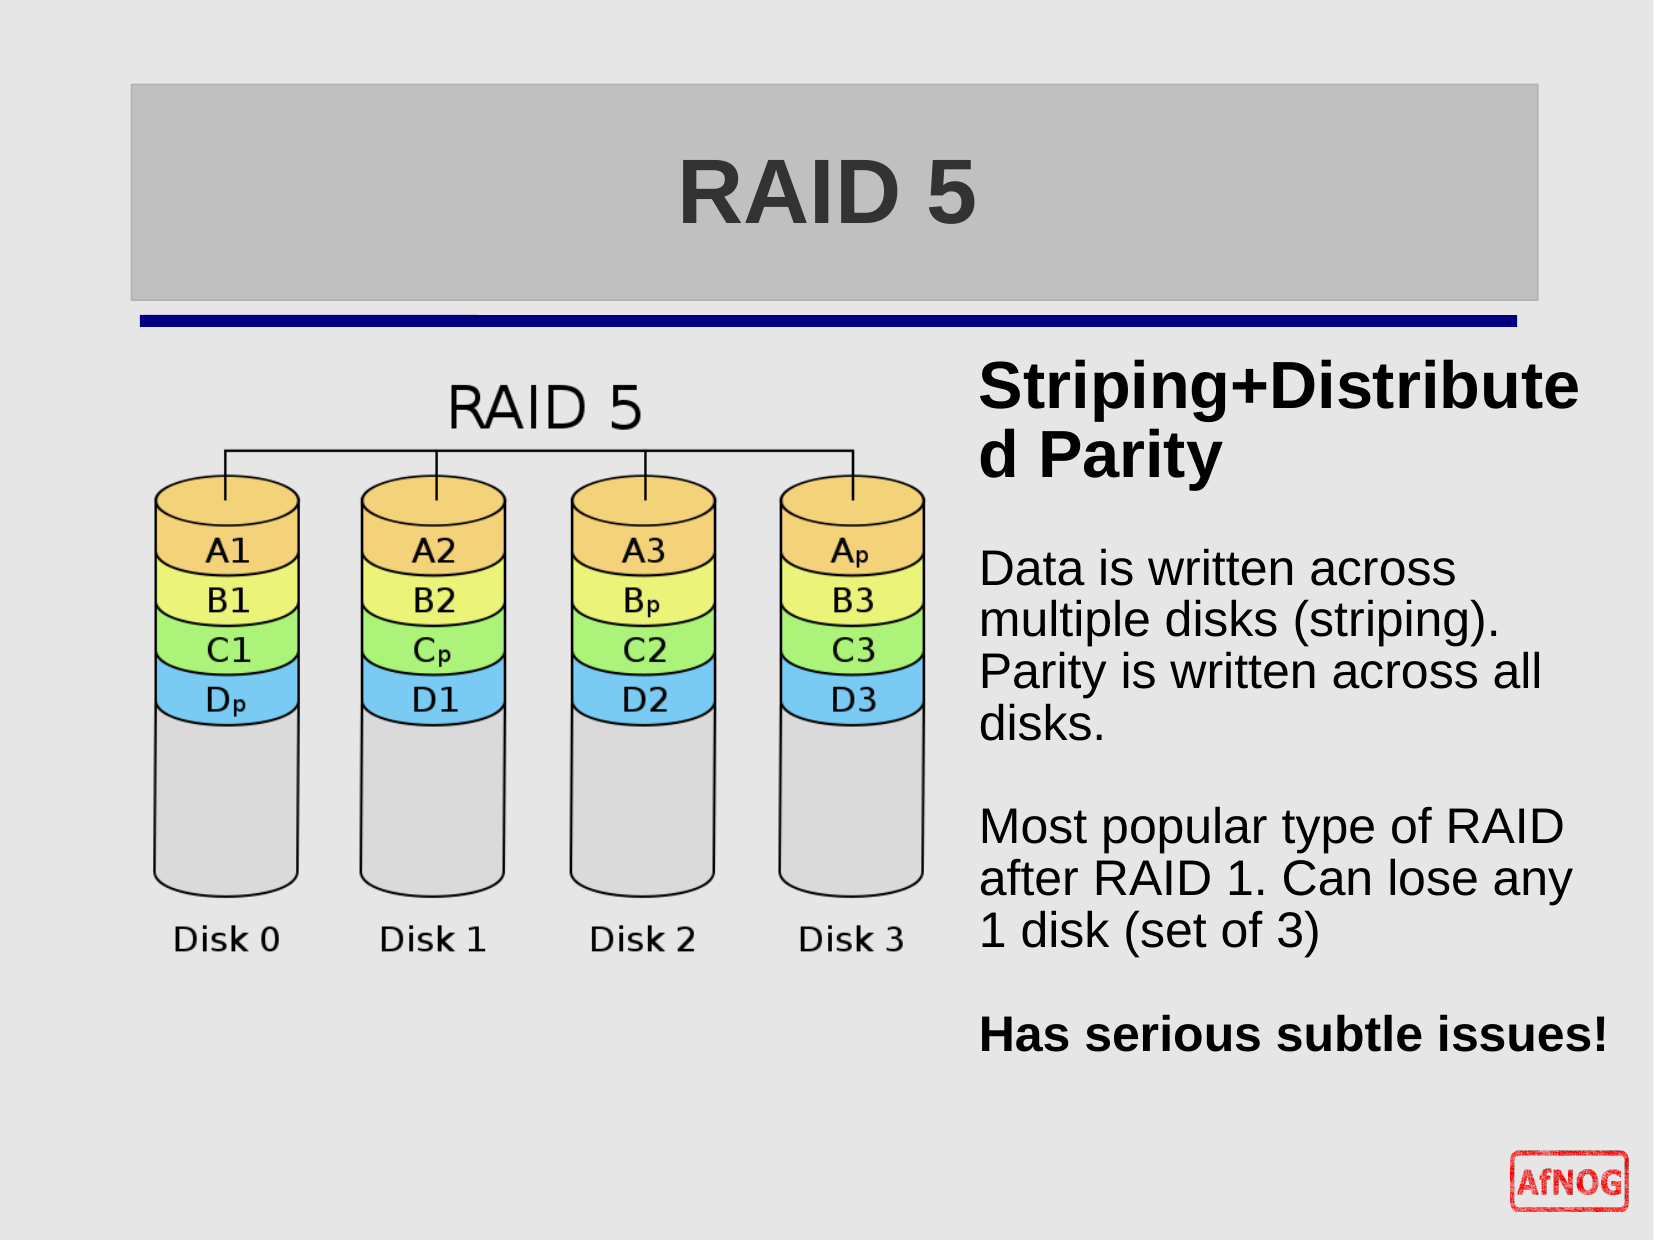

RAID 5
Striping+Distributed Parity
Data is written across multiple disks (striping). Parity is written across all disks.
Most popular type of RAID after RAID 1. Can lose any 1 disk (set of 3)
Has serious subtle issues!